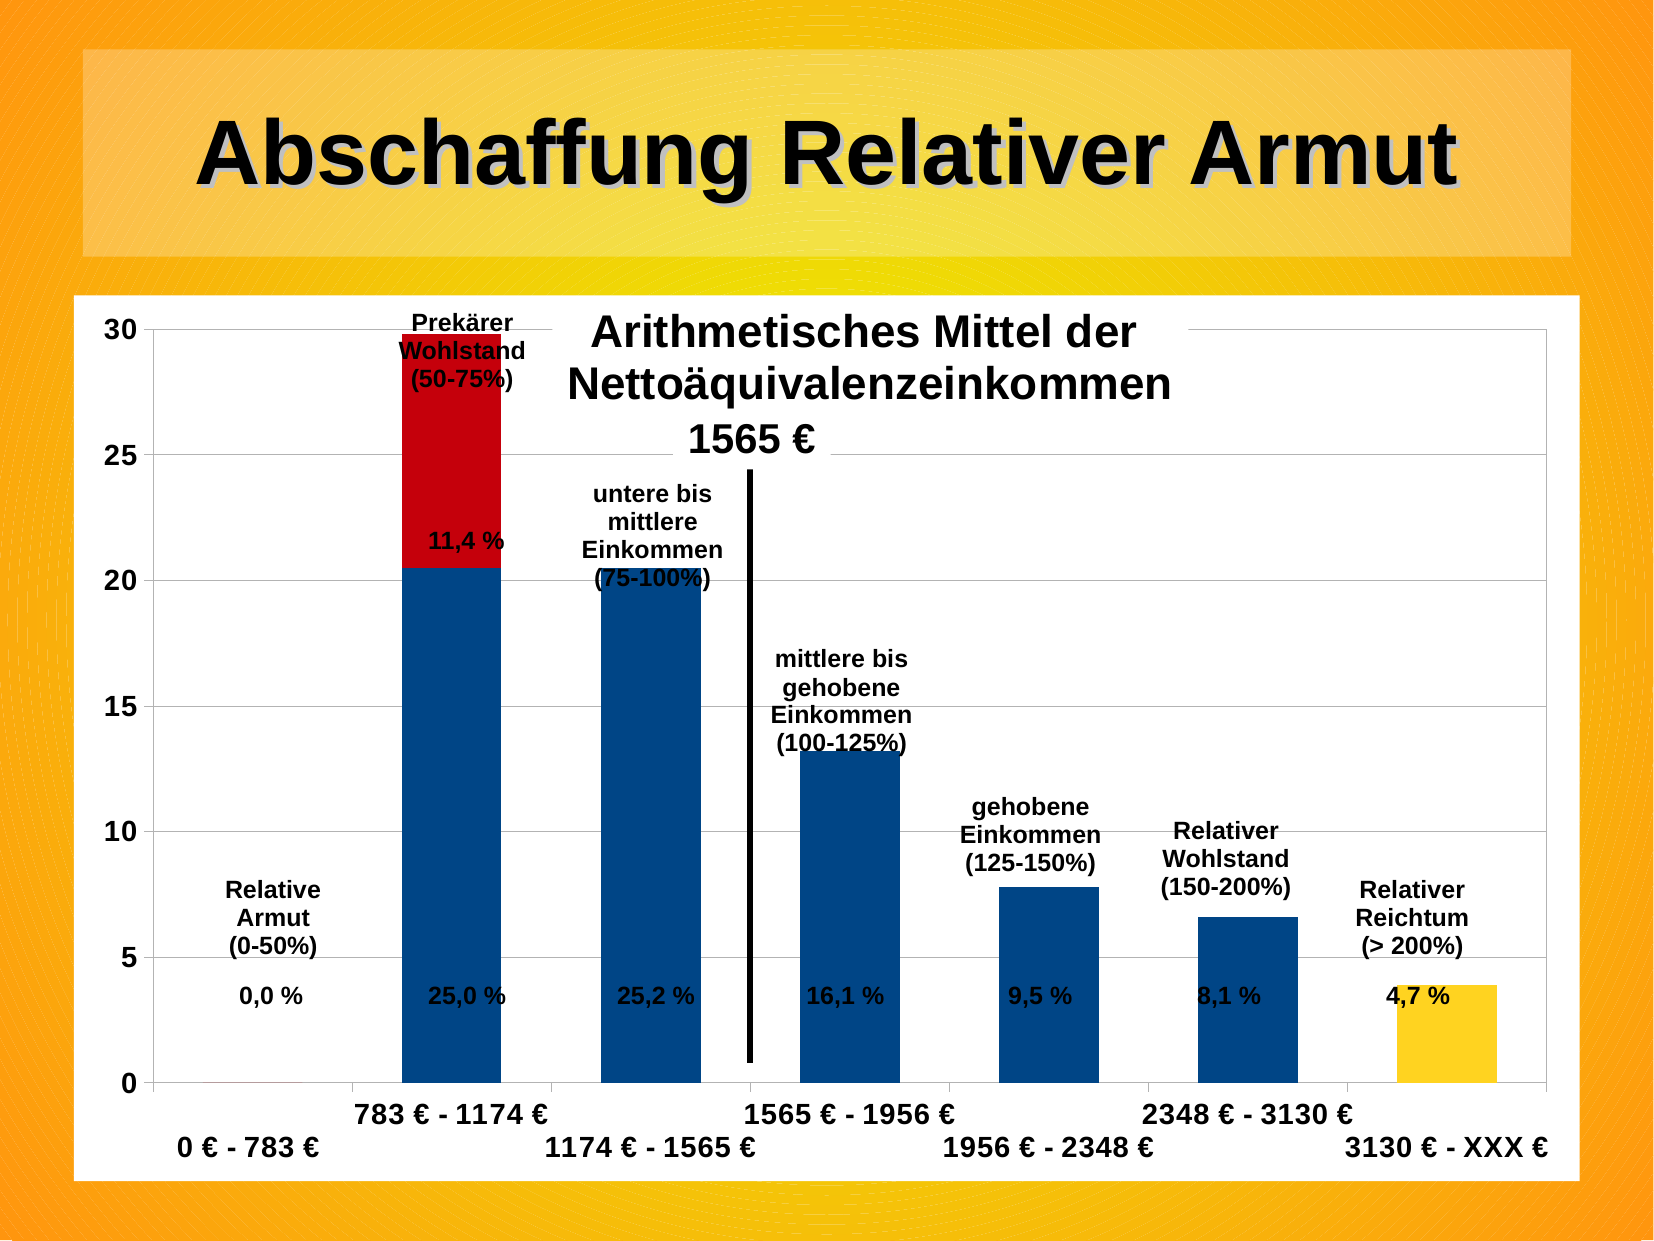

# Abschaffung Relativer Armut
### Chart
| Category | Zeile 1 | | |
|---|---|---|---|
| 0 € - 783 € | 0.0 | None | None |
| 783 € - 1174 € | 20.5 | 9.3 | None |
| 1174 € - 1565 € | 20.5 | None | None |
| 1565 € - 1956 € | 13.2 | None | None |
| 1956 € - 2348 € | 7.8 | None | None |
| 2348 € - 3130 € | 6.6 | None | None |
| 3130 € - XXX € | 3.9 | None | None |Arithmetisches Mittel der
Nettoäquivalenzeinkommen
Prekärer
Wohlstand
(50-75%)
1565 €
untere bis
mittlere
Einkommen
(75-100%)
11,4 %
mittlere bis
gehobene
Einkommen
(100-125%)
gehobene
Einkommen
(125-150%)
Relativer
Wohlstand
(150-200%)
Relative
Armut
(0-50%)
Relativer
Reichtum
(> 200%)
0,0 %
25,0 %
25,2 %
16,1 %
 9,5 %
 8,1 %
 4,7 %